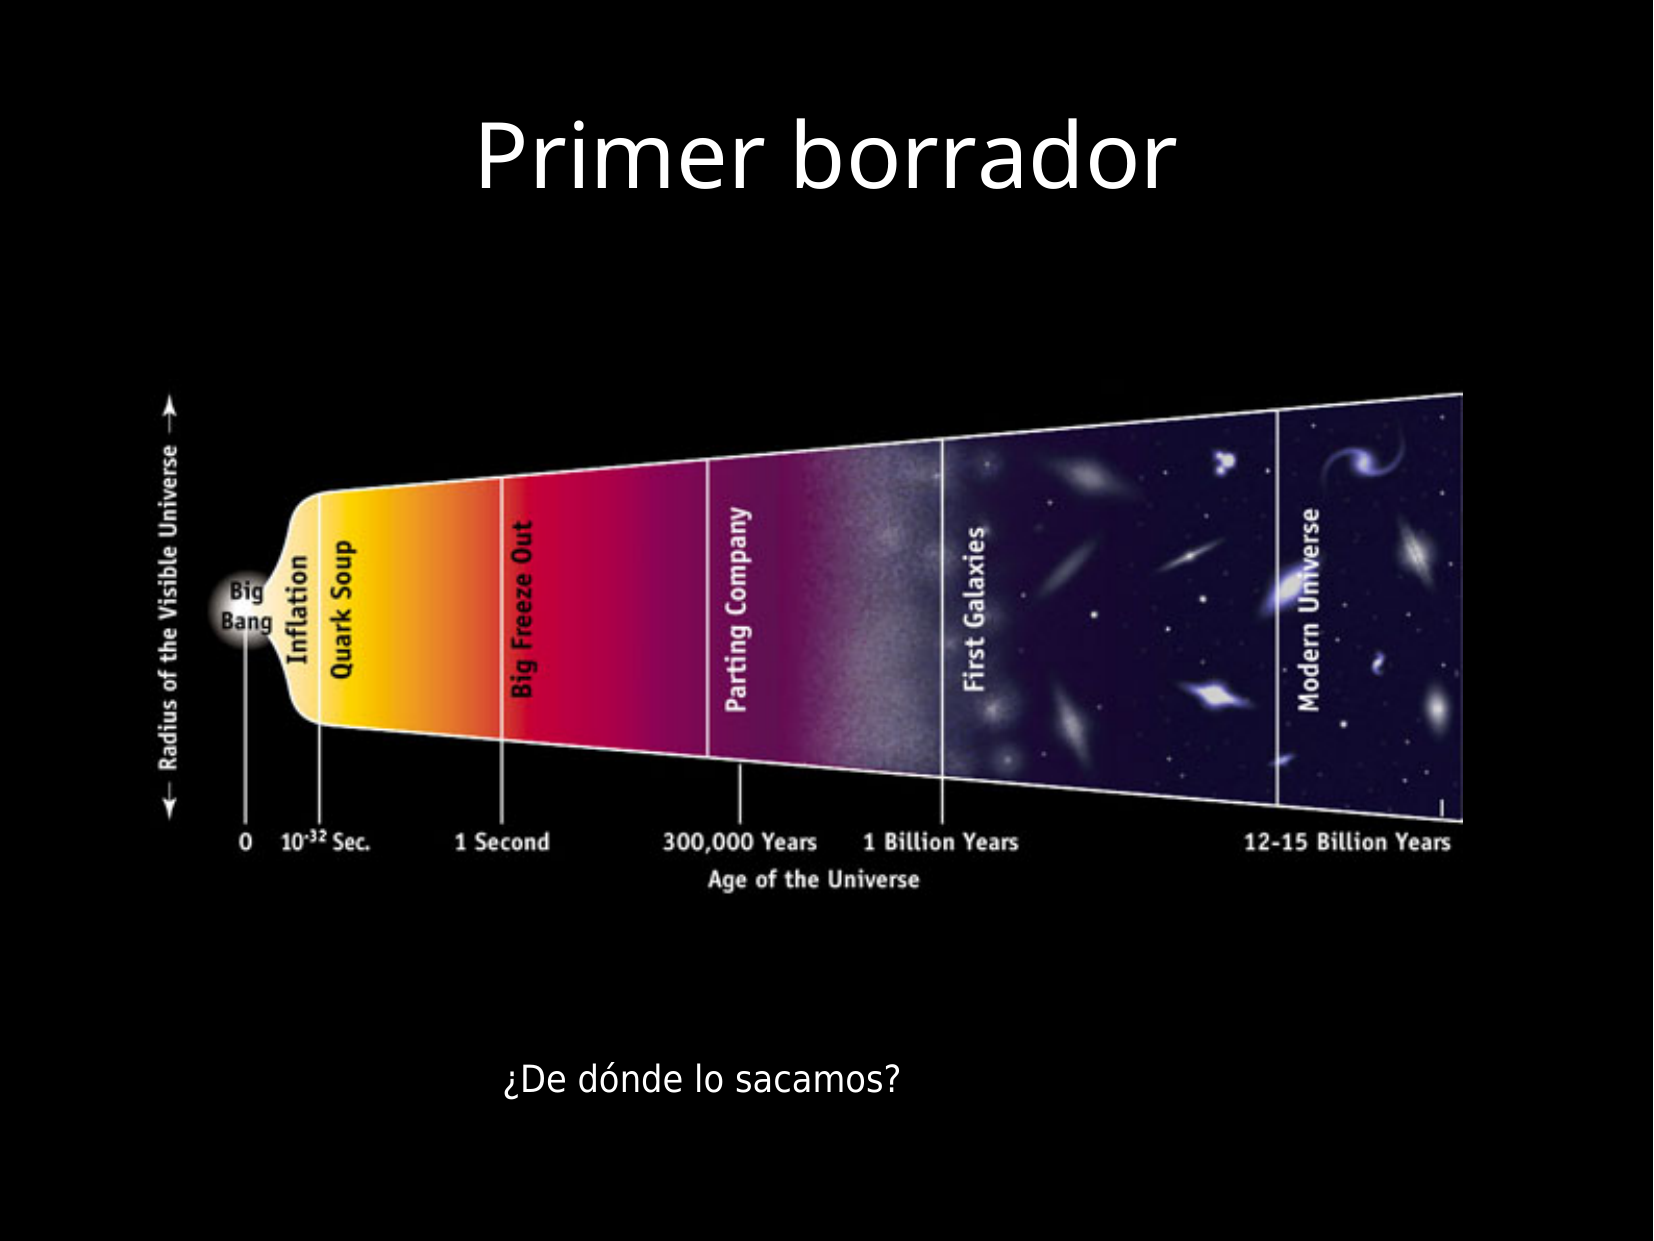

# Primer borrador
¿De dónde lo sacamos?